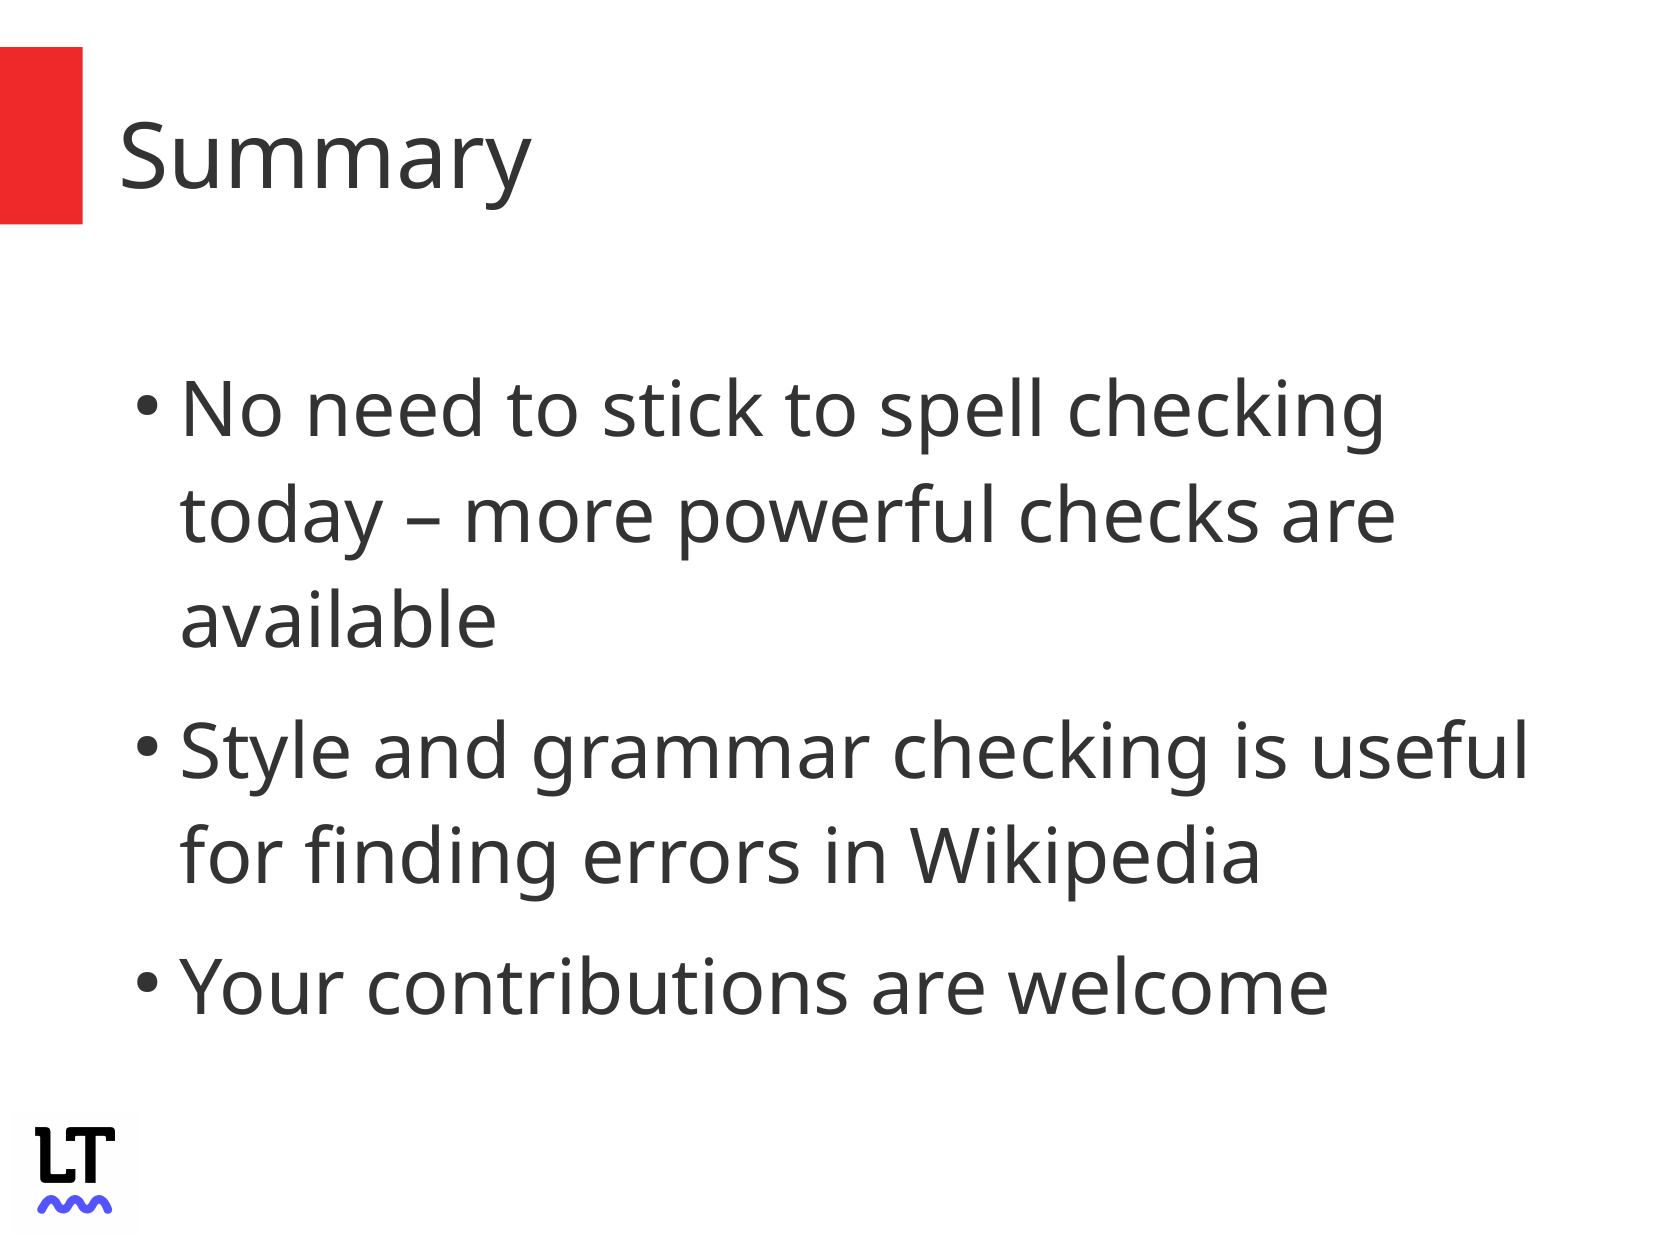

# Summary
No need to stick to spell checking today – more powerful checks are available
Style and grammar checking is useful for finding errors in Wikipedia
Your contributions are welcome